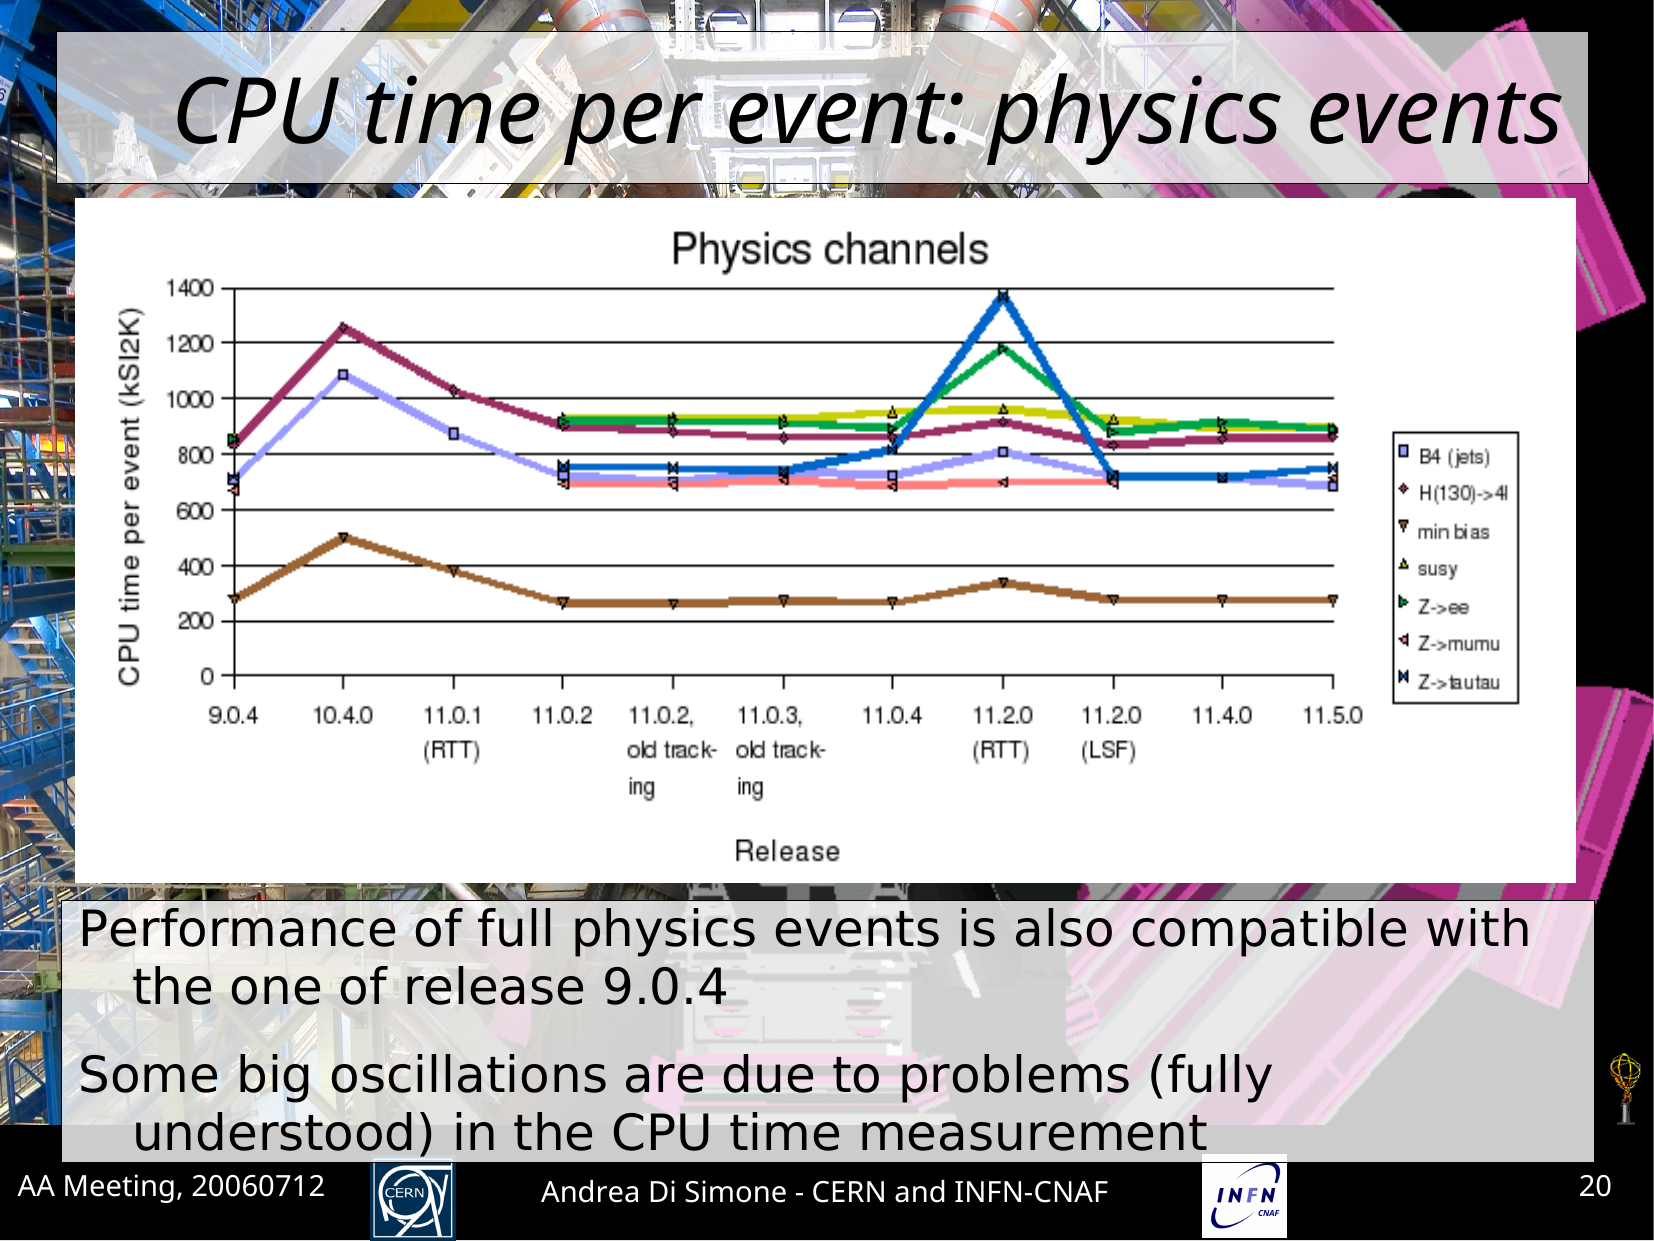

# CPU time per event: physics events
Performance of full physics events is also compatible with the one of release 9.0.4
Some big oscillations are due to problems (fully understood) in the CPU time measurement
AA Meeting, 20060712
20
Andrea Di Simone - CERN and INFN-CNAF